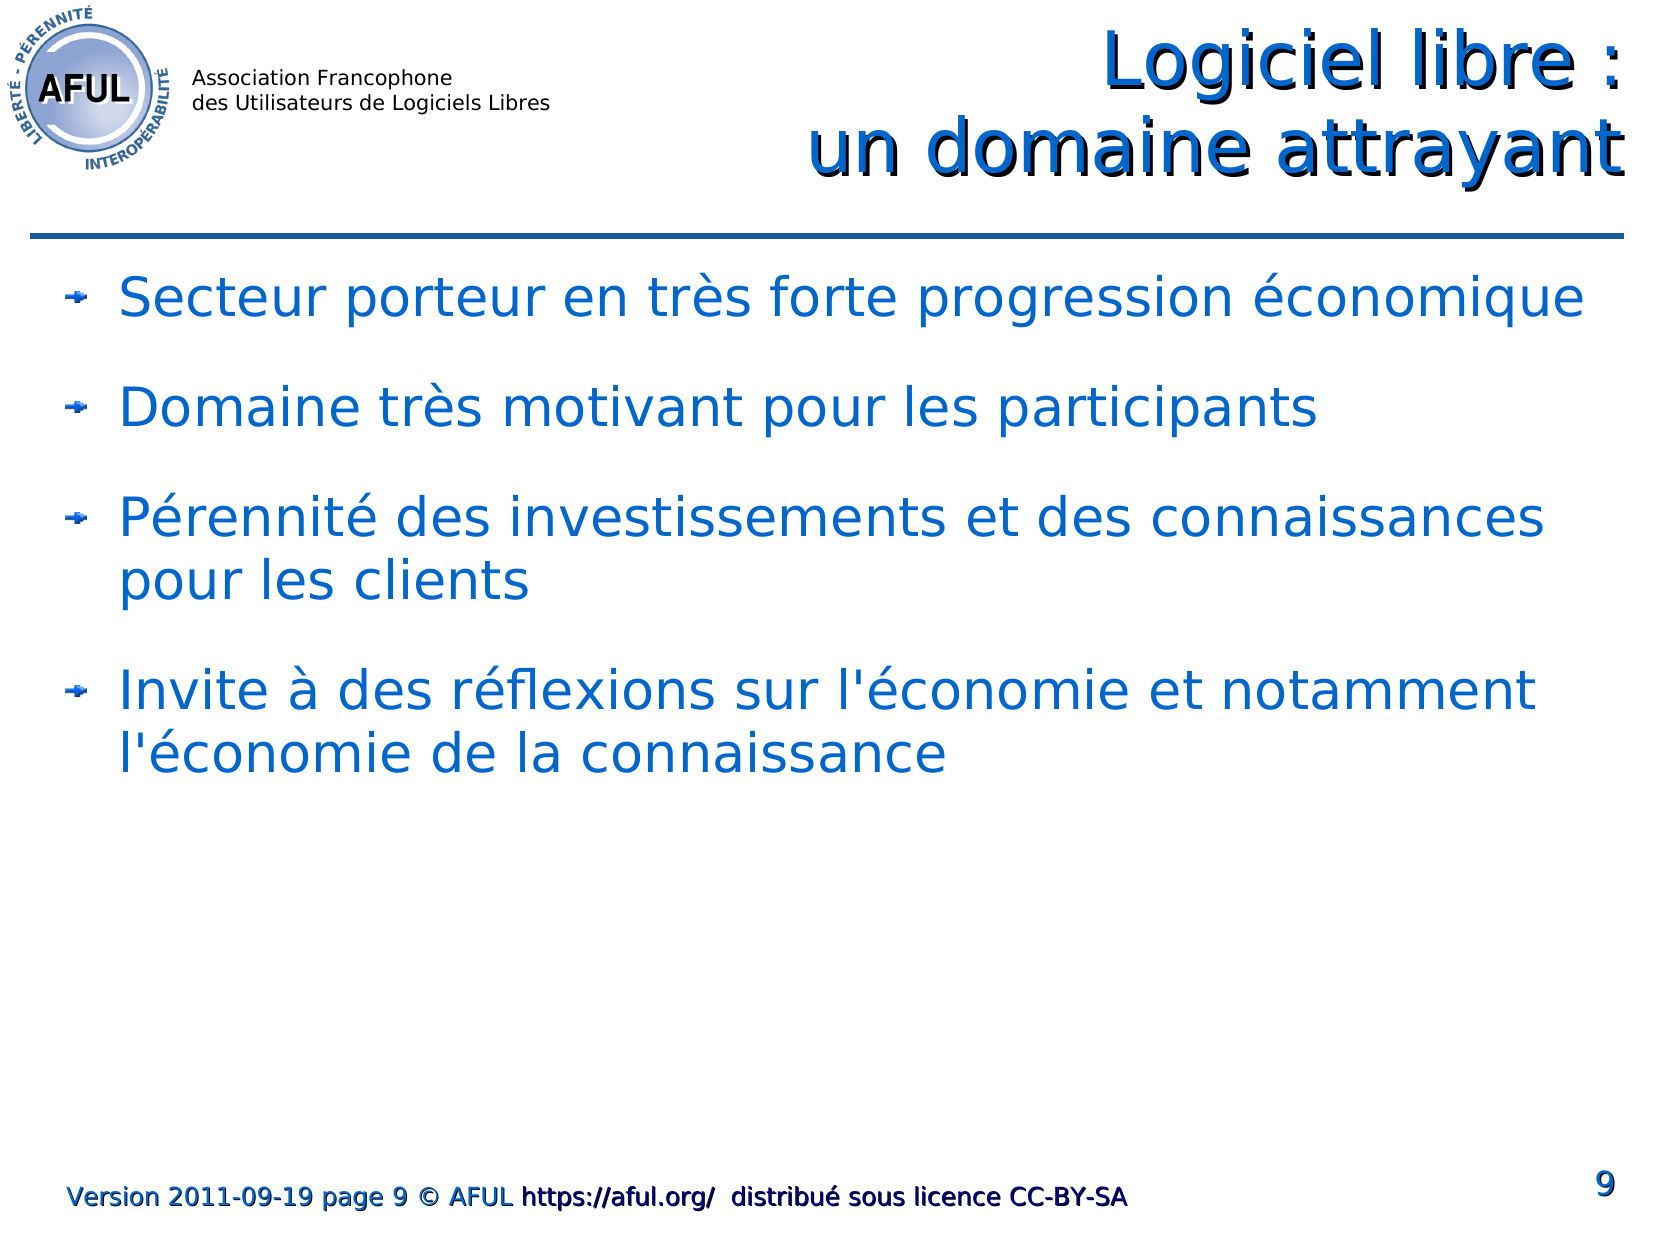

# Logiciel libre : un domaine attrayant
Secteur porteur en très forte progression économique
Domaine très motivant pour les participants
Pérennité des investissements et des connaissances pour les clients
Invite à des réflexions sur l'économie et notamment l'économie de la connaissance